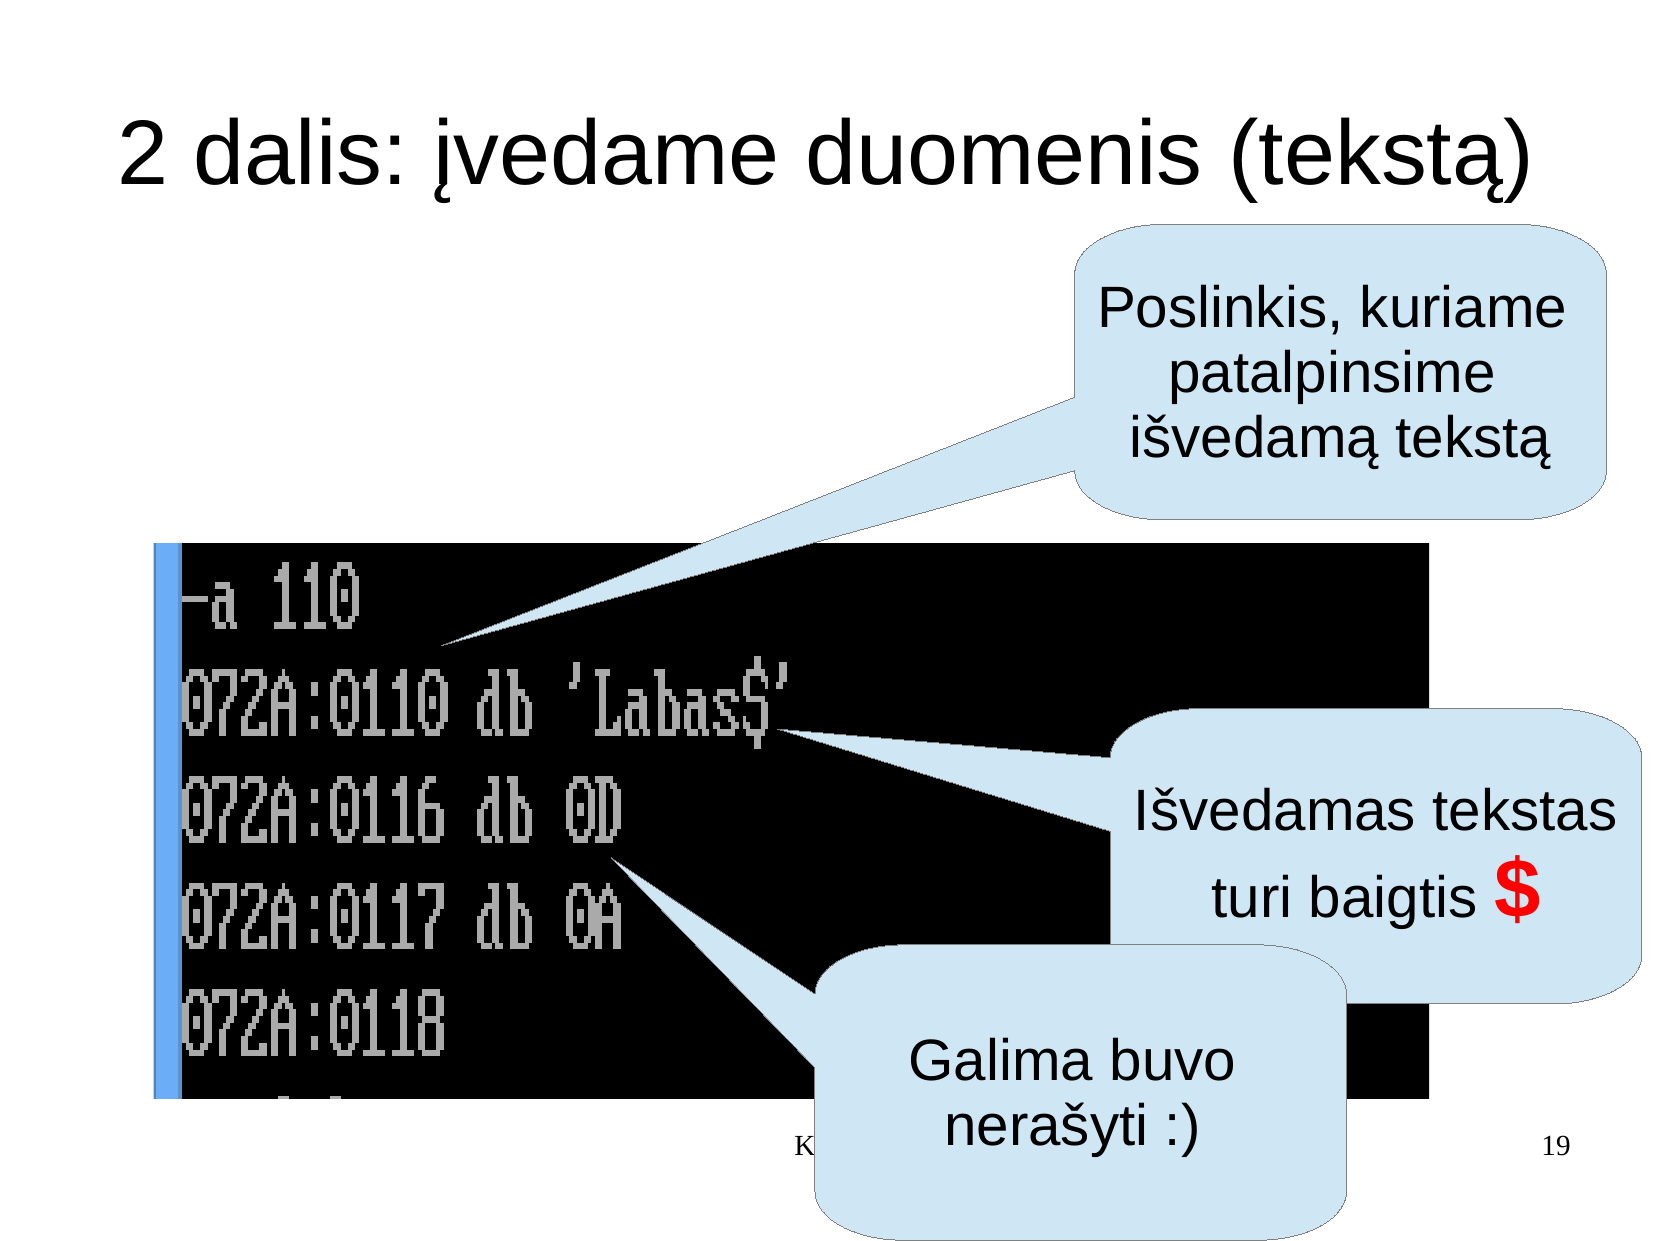

# 2 dalis: įvedame duomenis (tekstą)
Poslinkis, kuriame
patalpinsime
išvedamą tekstą
Išvedamas tekstas
turi baigtis $
Galima buvo
nerašyti :)
KA-2
19